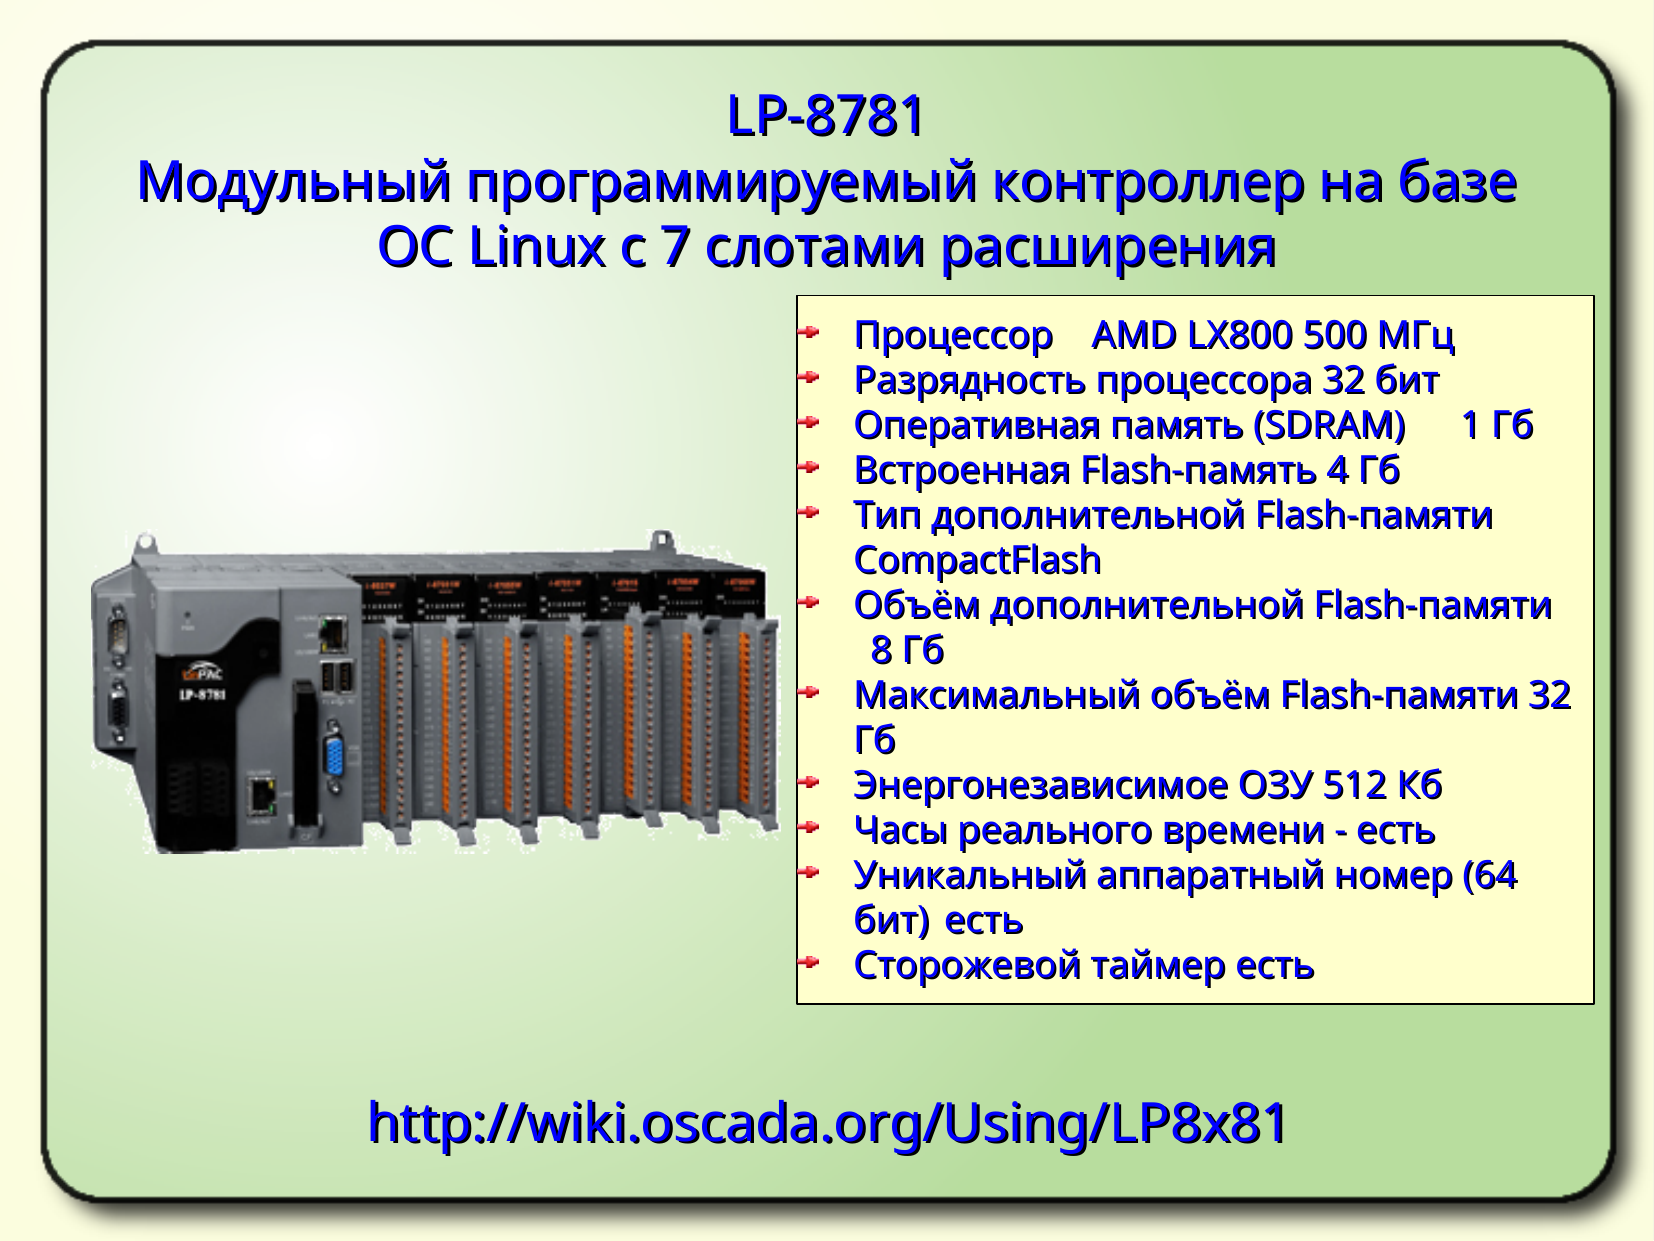

# LP-8781 Модульный программируемый контроллер на базе ОС Linux с 7 слотами расширения
Процессор	AMD LX800 500 МГц
Разрядность процессора 32 бит
Оперативная память (SDRAM)	1 Гб
Встроенная Flash-память 4 Гб
Тип дополнительной Flash-памяти	CompactFlash
Объём дополнительной Flash-памяти	8 Гб
Максимальный объём Flash-памяти 32 Гб
Энергонезависимое ОЗУ 512 Кб
Часы реального времени - есть
Уникальный аппаратный номер (64 бит)	есть
Сторожевой таймер есть
http://wiki.oscada.org/Using/LP8x81